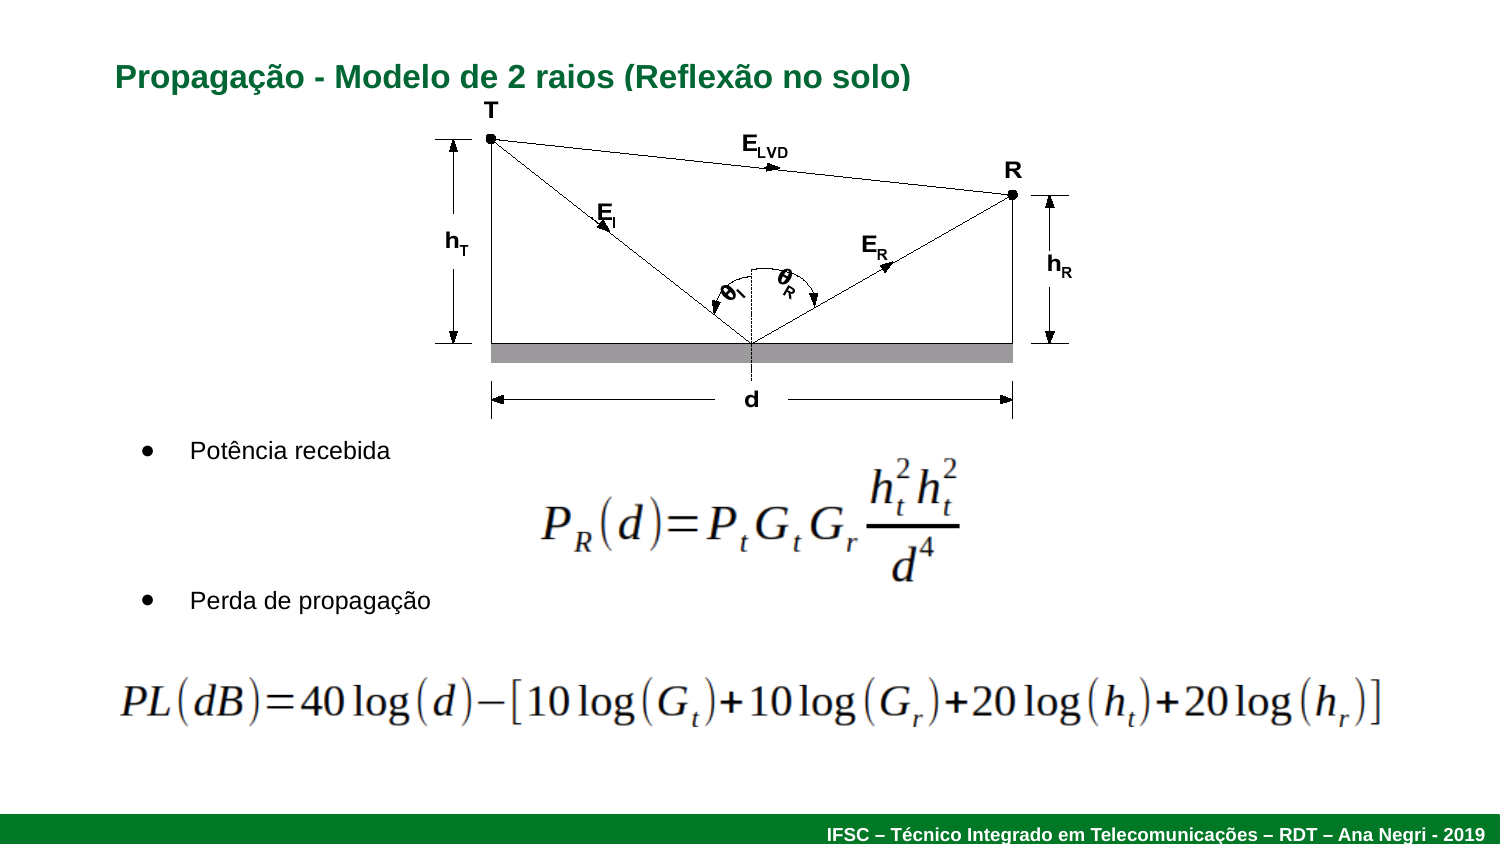

Propagação - Modelo de 2 raios (Reflexão no solo)
Potência recebida
Perda de propagação
IFSC – Técnico Integrado em Telecomunicações – RDT – Ana Negri - 2019